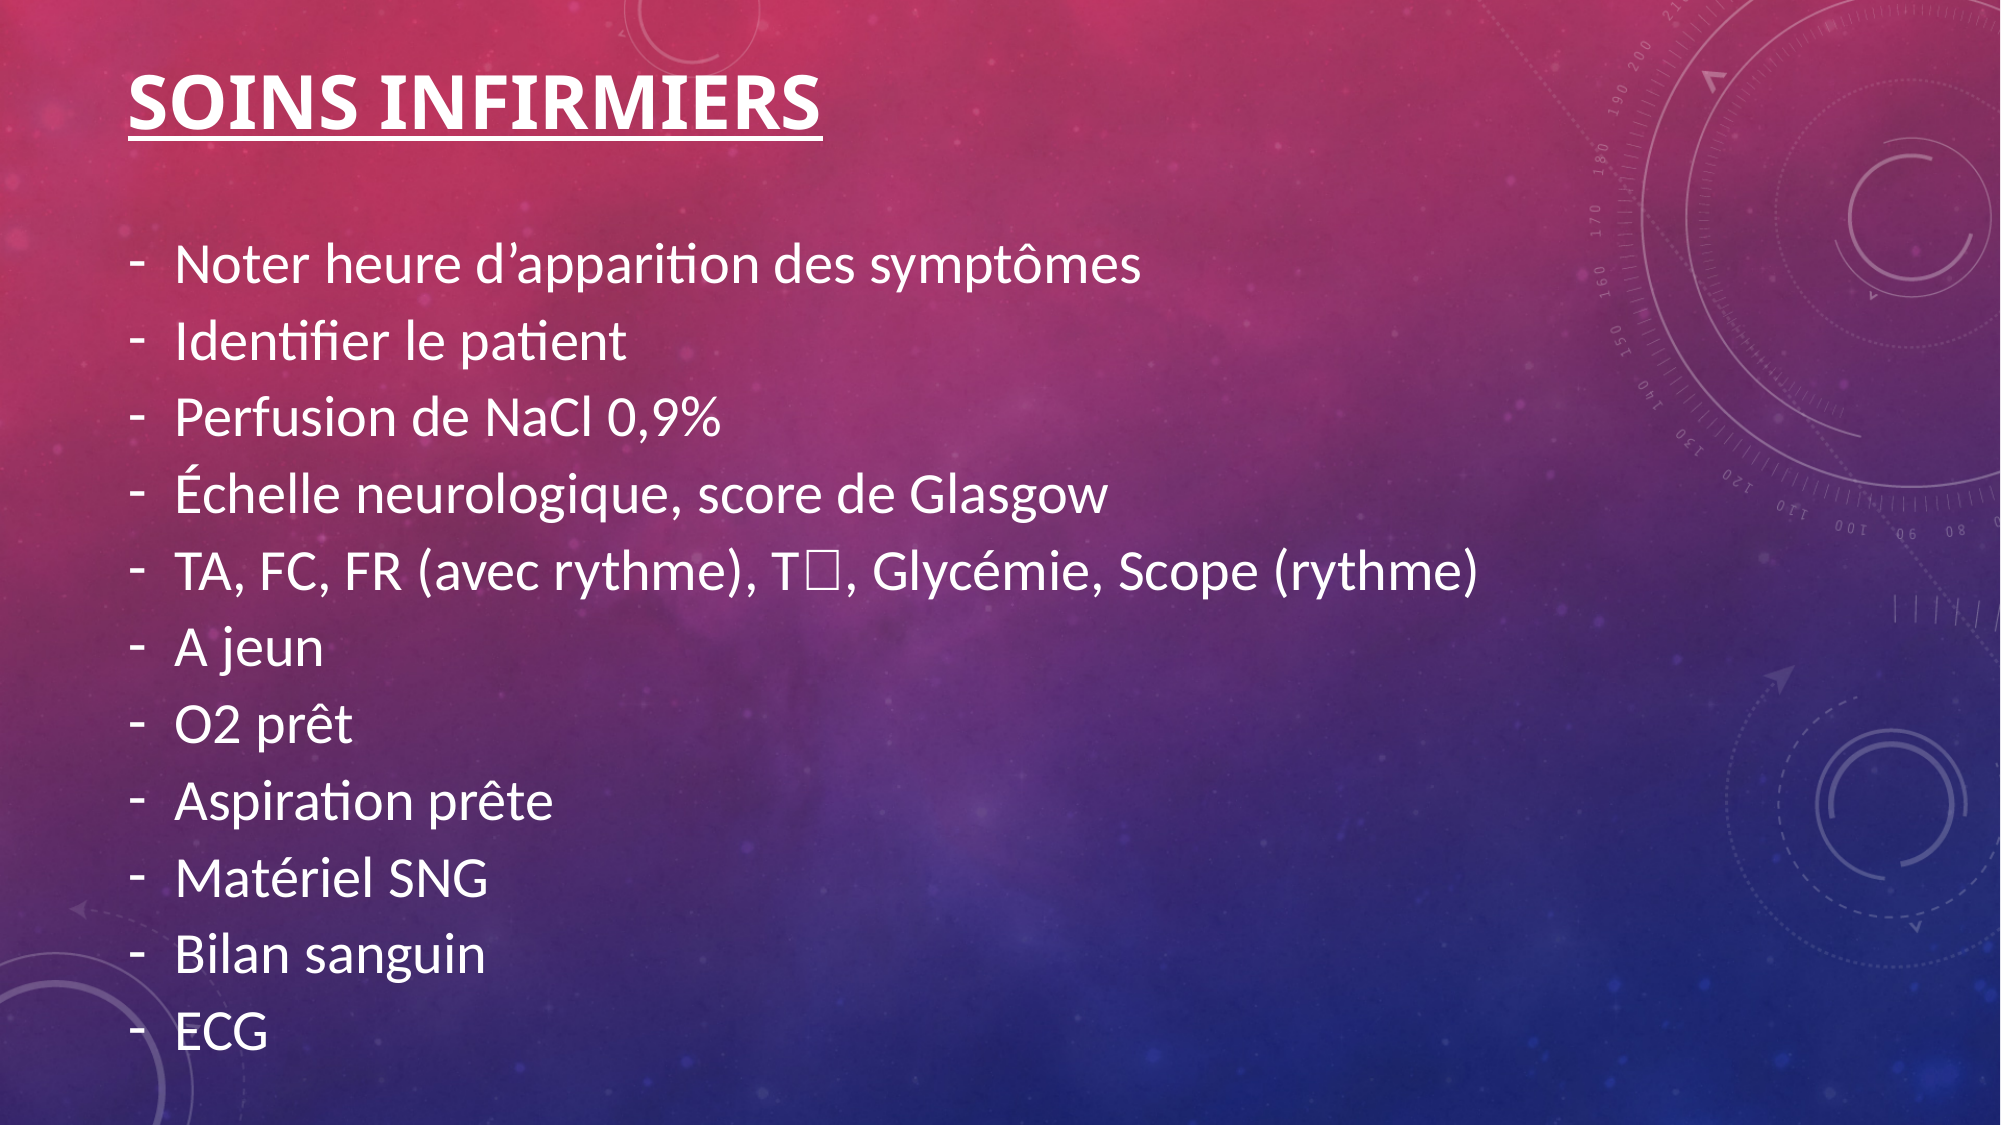

# Soins infirmiers
Noter heure d’apparition des symptômes
Identifier le patient
Perfusion de NaCl 0,9%
Échelle neurologique, score de Glasgow
TA, FC, FR (avec rythme), T, Glycémie, Scope (rythme)
A jeun
O2 prêt
Aspiration prête
Matériel SNG
Bilan sanguin
ECG